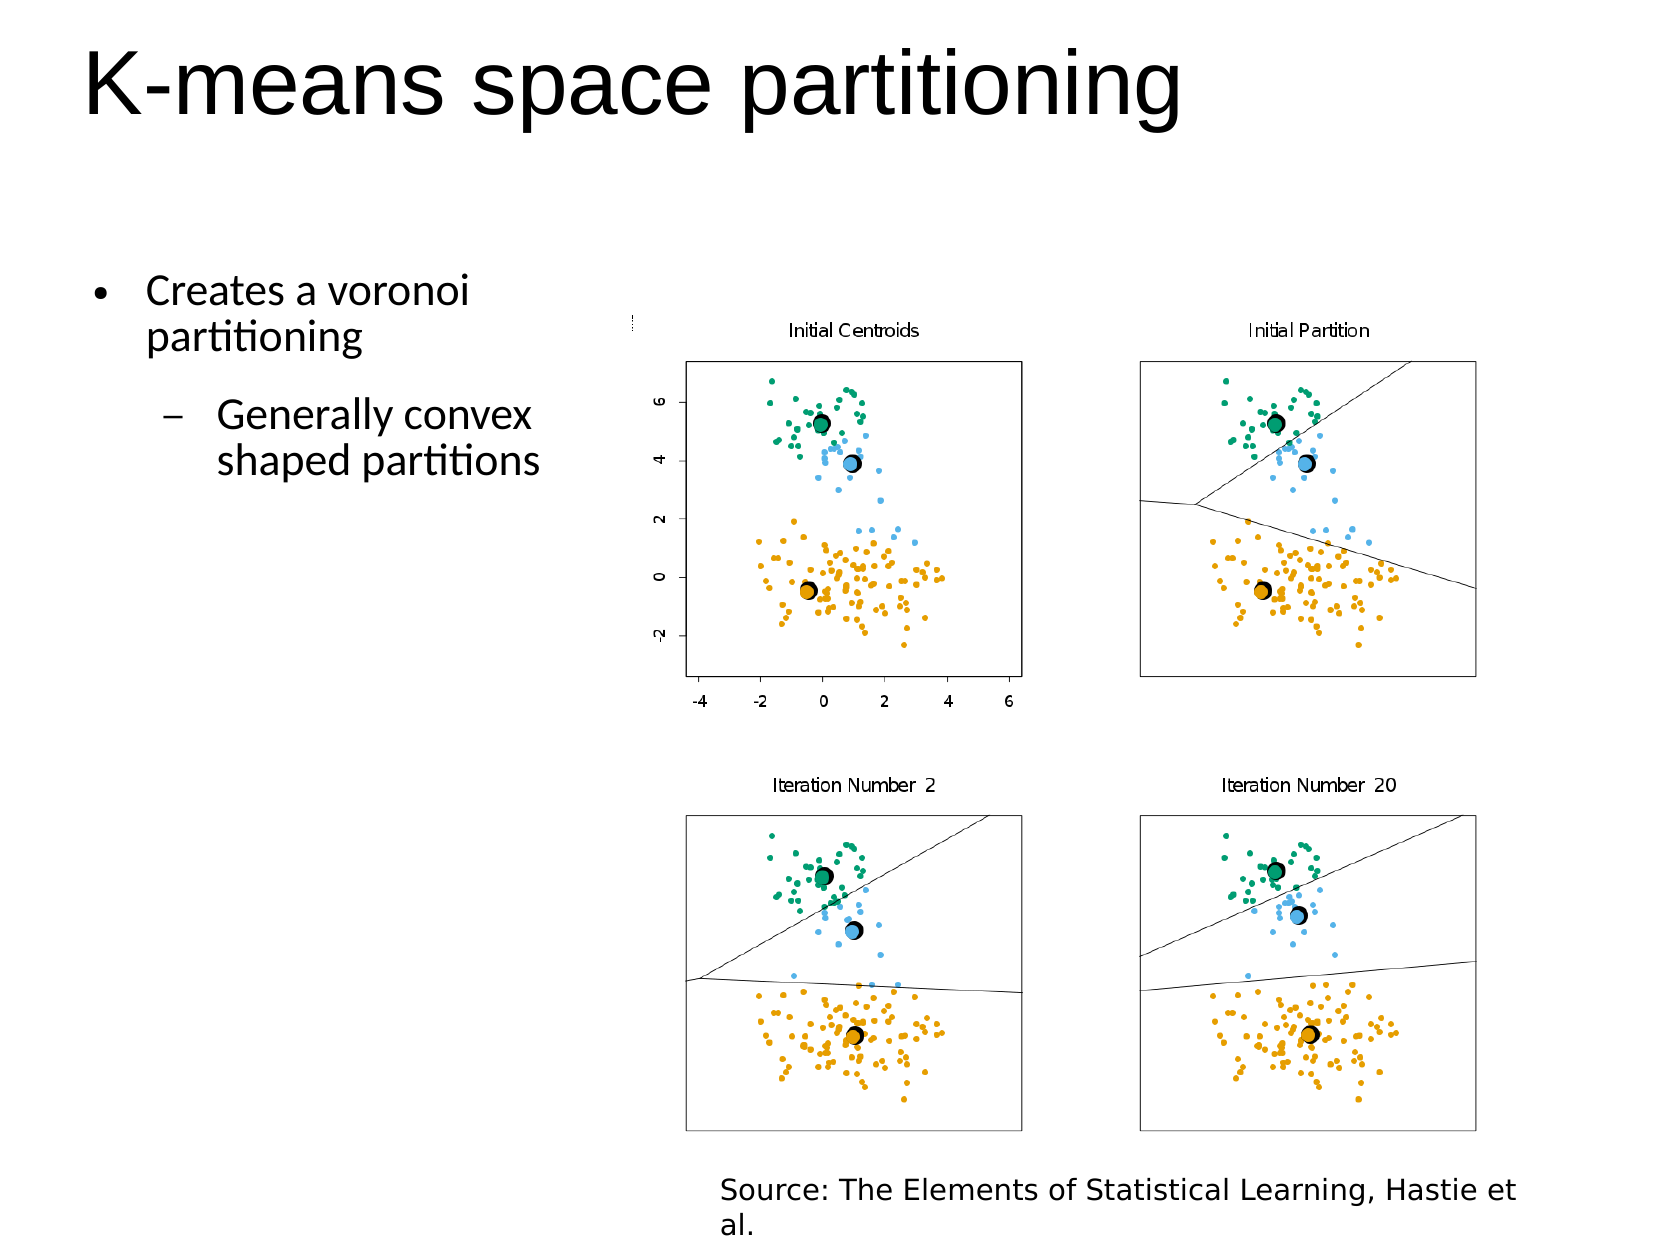

# K-means space partitioning
Creates a voronoi partitioning
Generally convex shaped partitions
Source: The Elements of Statistical Learning, Hastie et al.